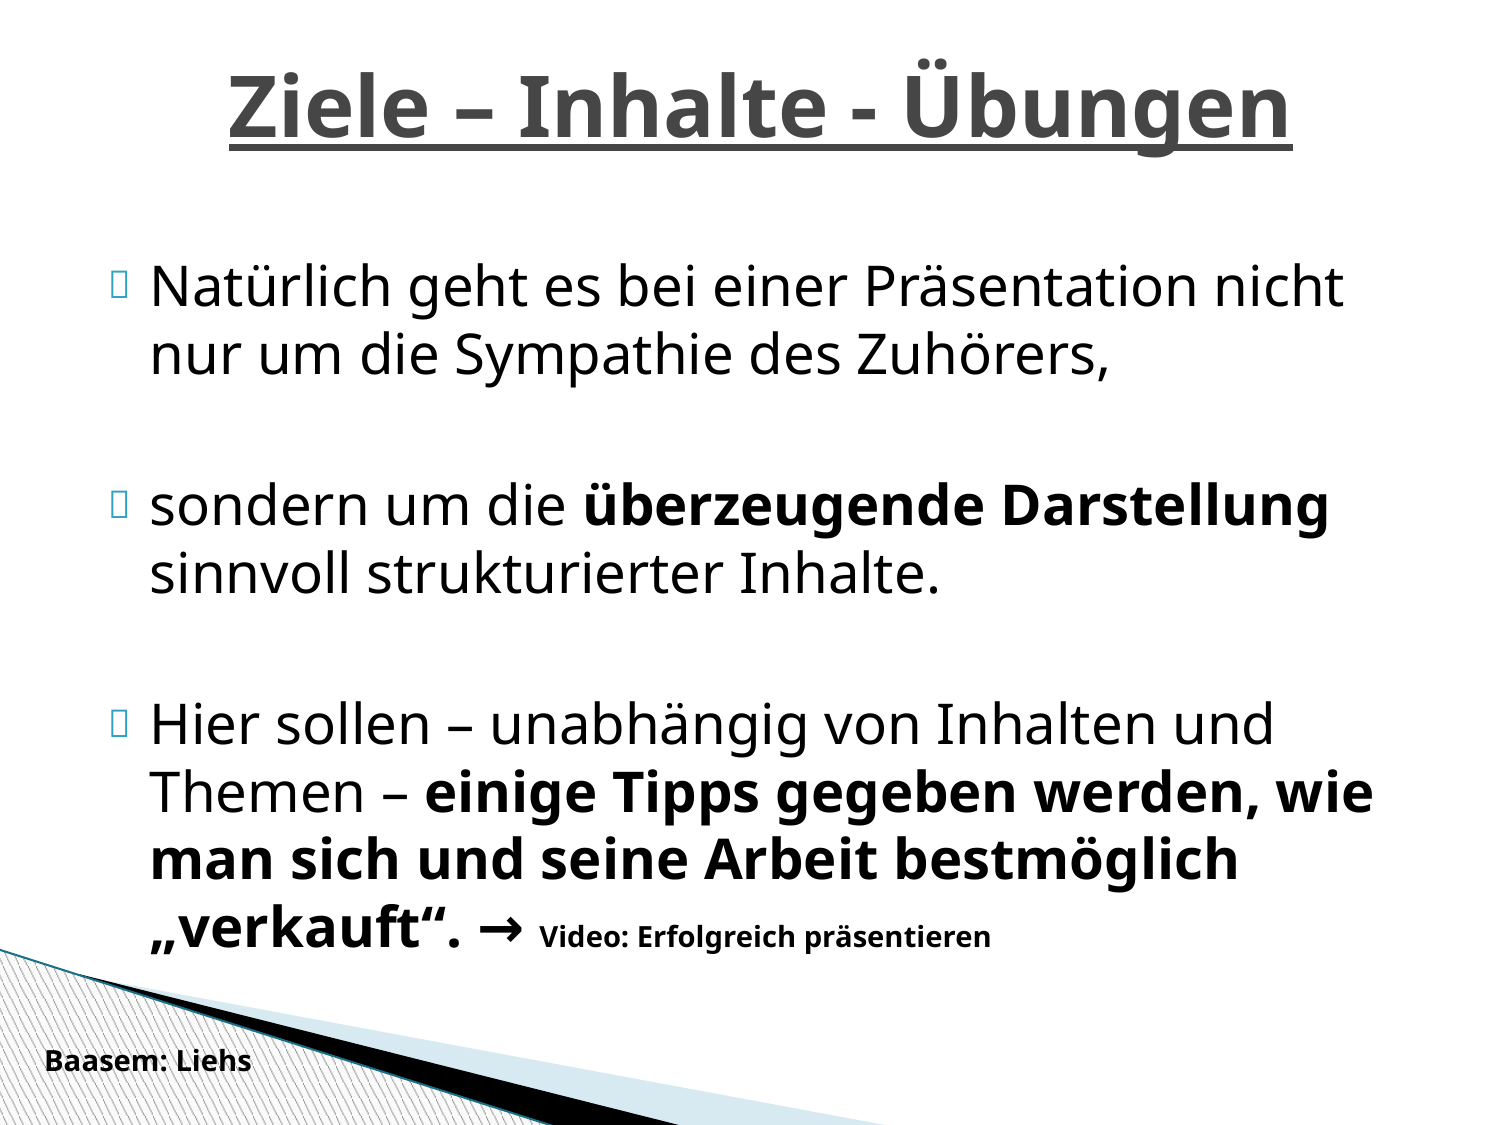

Ziele – Inhalte - Übungen
# Natürlich geht es bei einer Präsentation nicht nur um die Sympathie des Zuhörers,
sondern um die überzeugende Darstellung sinnvoll strukturierter Inhalte.
Hier sollen – unabhängig von Inhalten und Themen – einige Tipps gegeben werden, wie man sich und seine Arbeit bestmöglich „verkauft“. → Video: Erfolgreich präsentieren
Baasem: Liehs